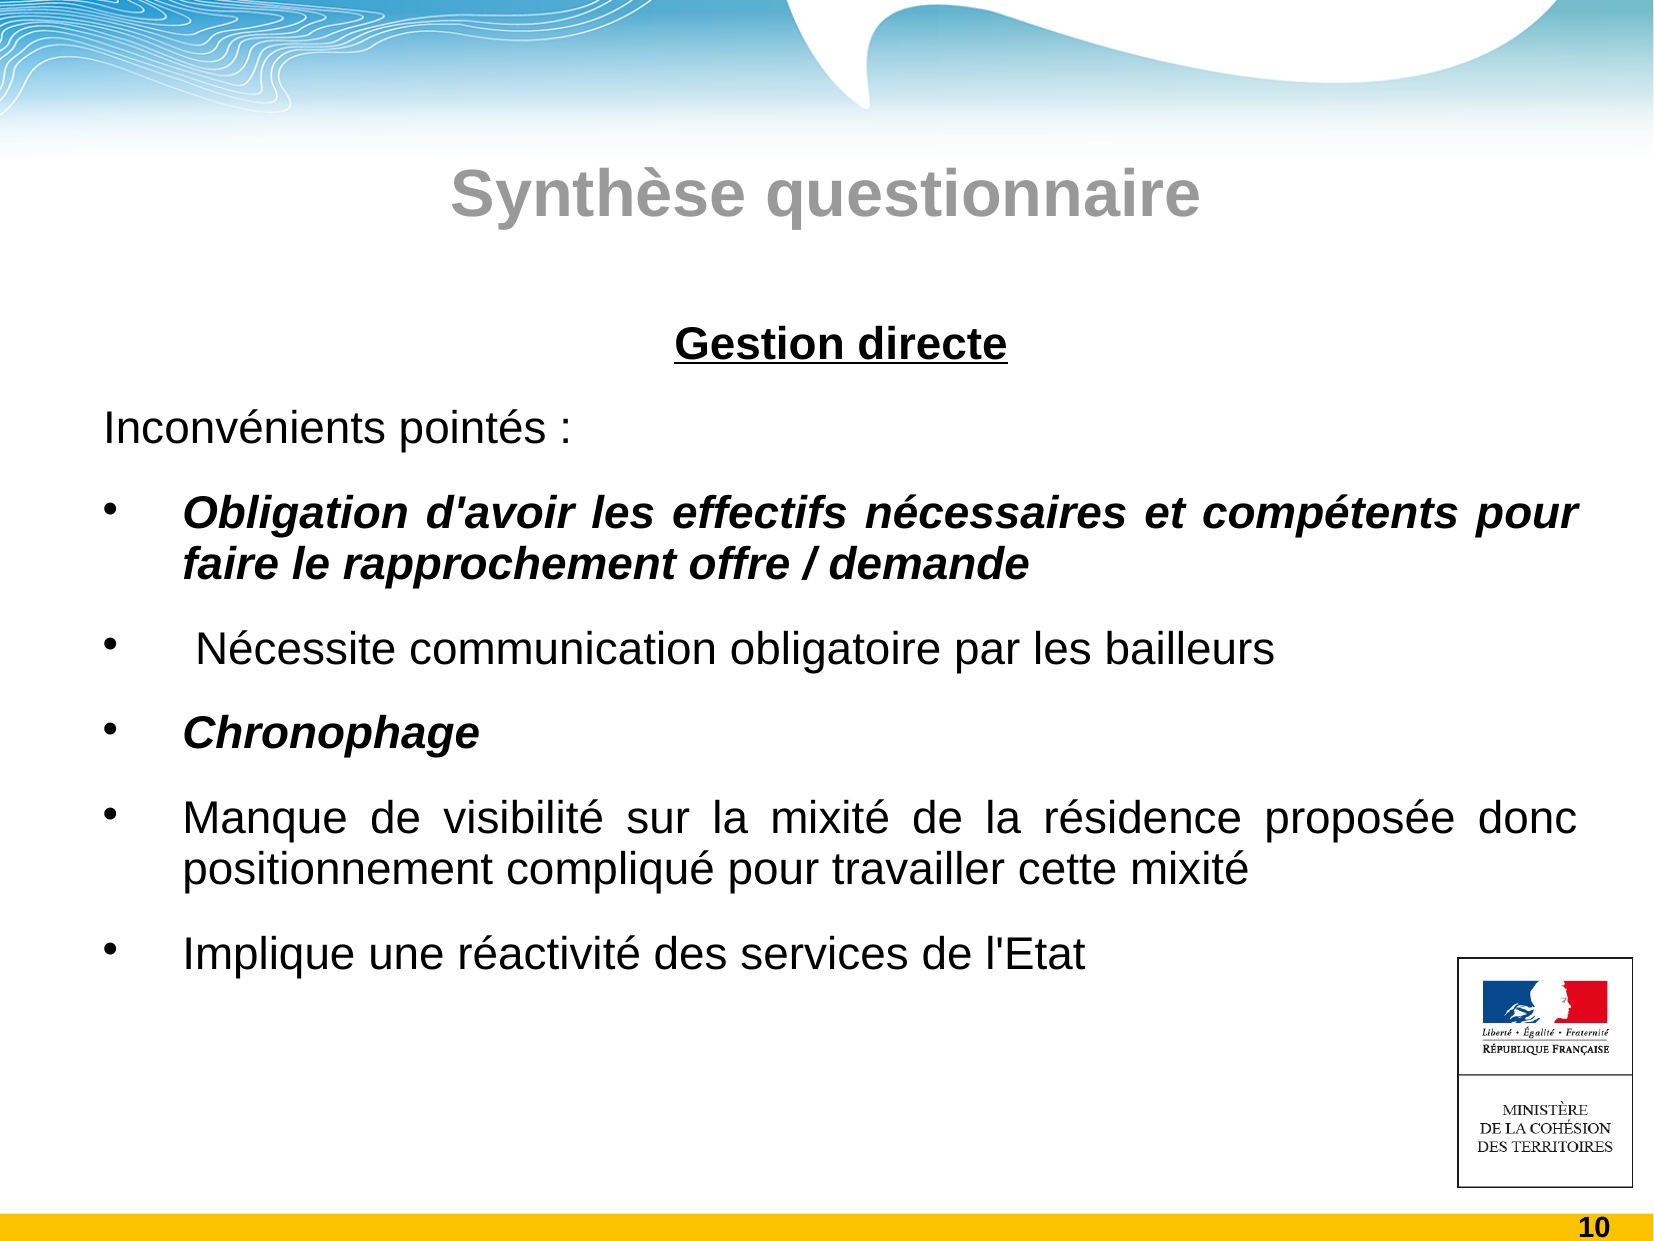

Synthèse questionnaire
Gestion directe
Inconvénients pointés :
Obligation d'avoir les effectifs nécessaires et compétents pour faire le rapprochement offre / demande
 Nécessite communication obligatoire par les bailleurs
Chronophage
Manque de visibilité sur la mixité de la résidence proposée donc positionnement compliqué pour travailler cette mixité
Implique une réactivité des services de l'Etat